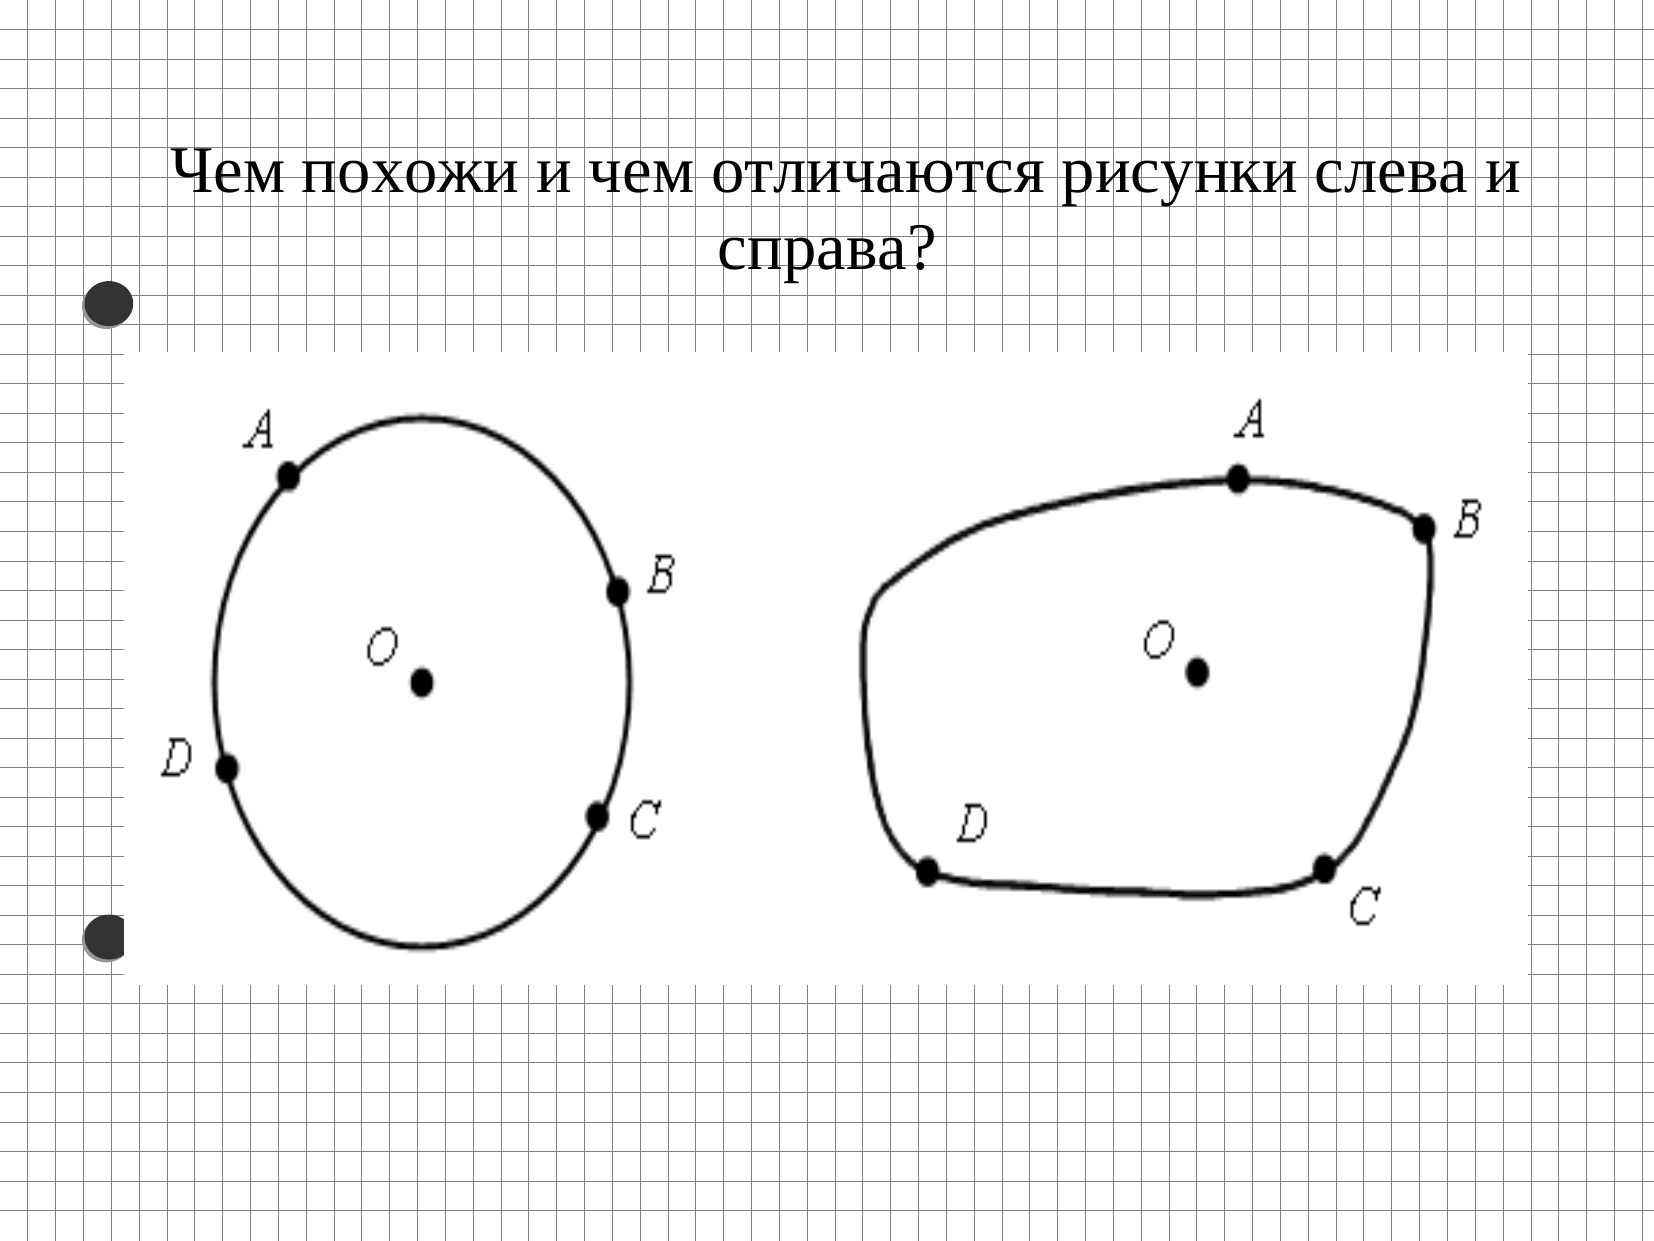

# Чем похожи и чем отличаются рисунки слева и справа?